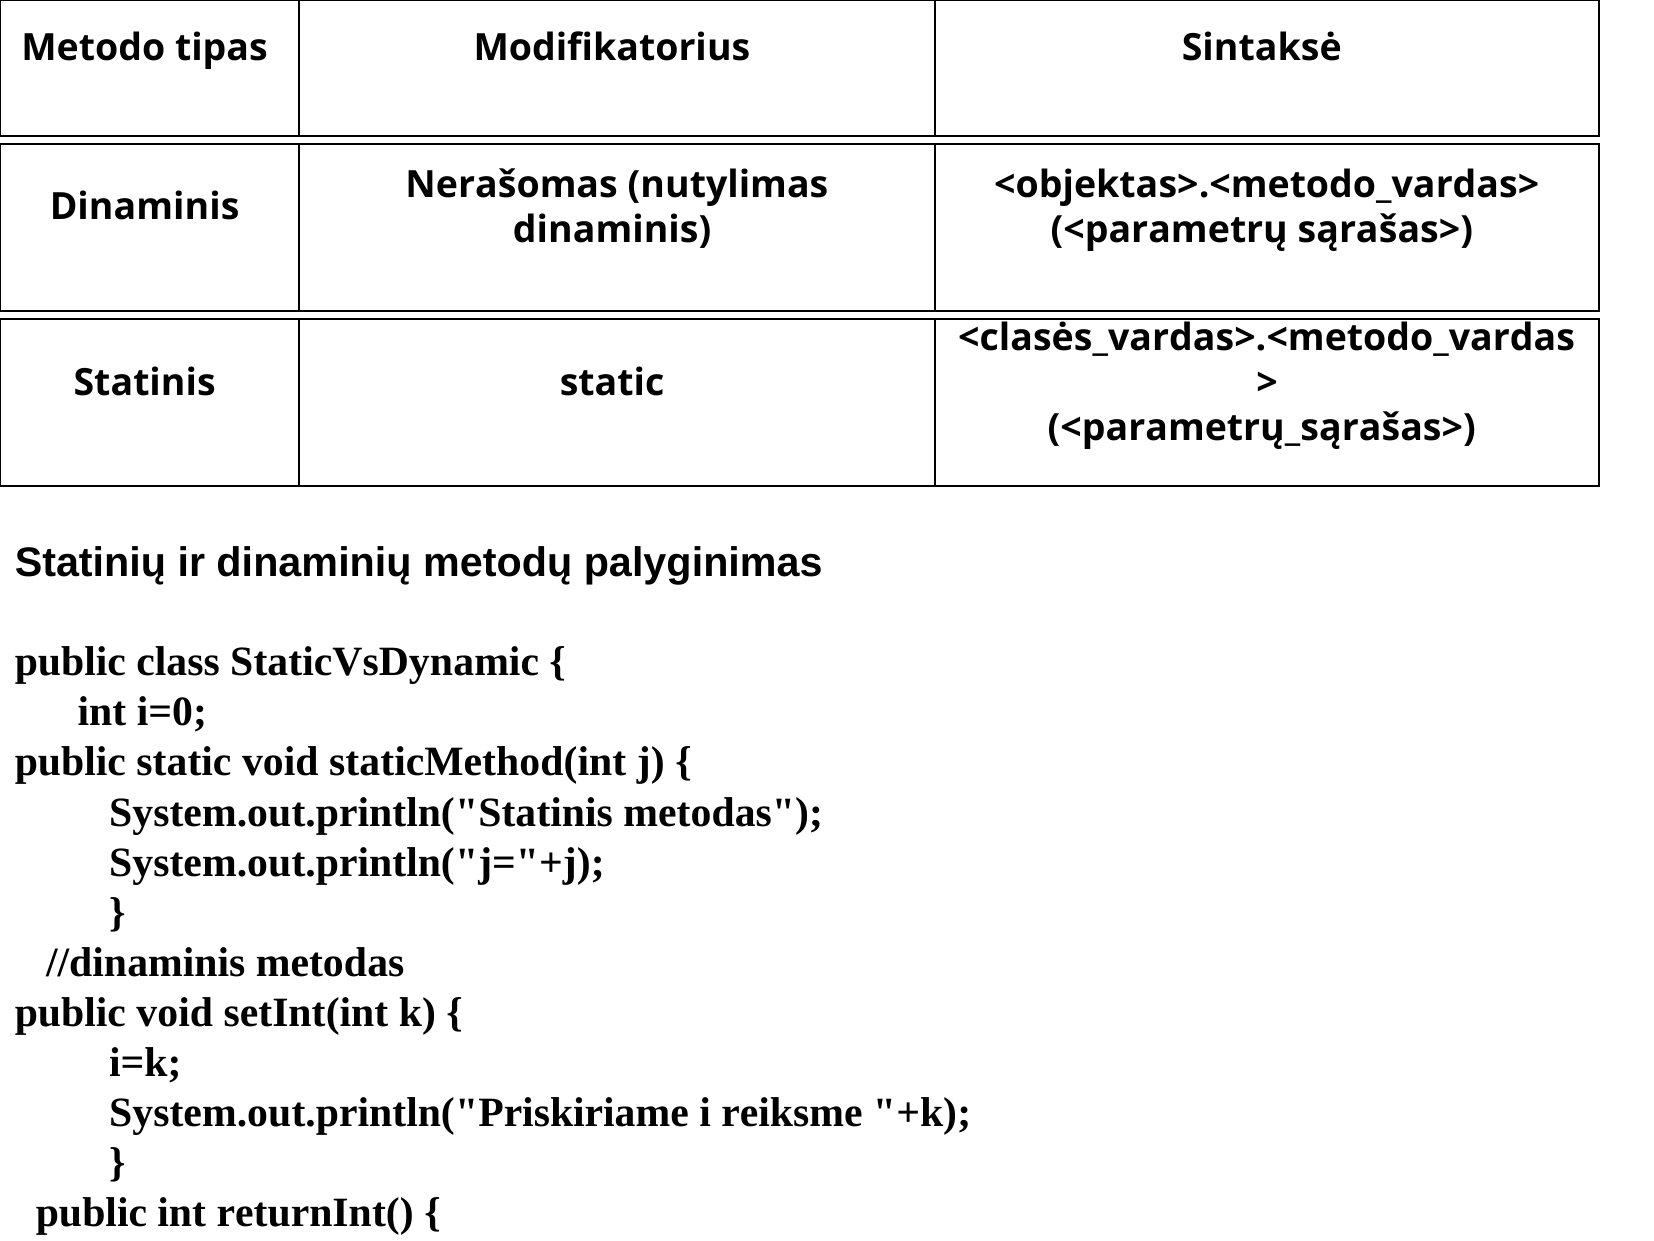

Metodo tipas
Modifikatorius
Sintaksė
Dinaminis
Nerašomas (nutylimas dinaminis)
<objektas>.<metodo_vardas>
(<parametrų sąrašas>)
Statinis
static
<clasės_vardas>.<metodo_vardas>
(<parametrų_sąrašas>)
Statinių ir dinaminių metodų palyginimas
public class StaticVsDynamic {
 int i=0;
public static void staticMethod(int j) {
 System.out.println("Statinis metodas");
 System.out.println("j="+j);
 }
 //dinaminis metodas
public void setInt(int k) {
 i=k;
 System.out.println("Priskiriame i reiksme "+k);
 }
 public int returnInt() {
 return i;}
}